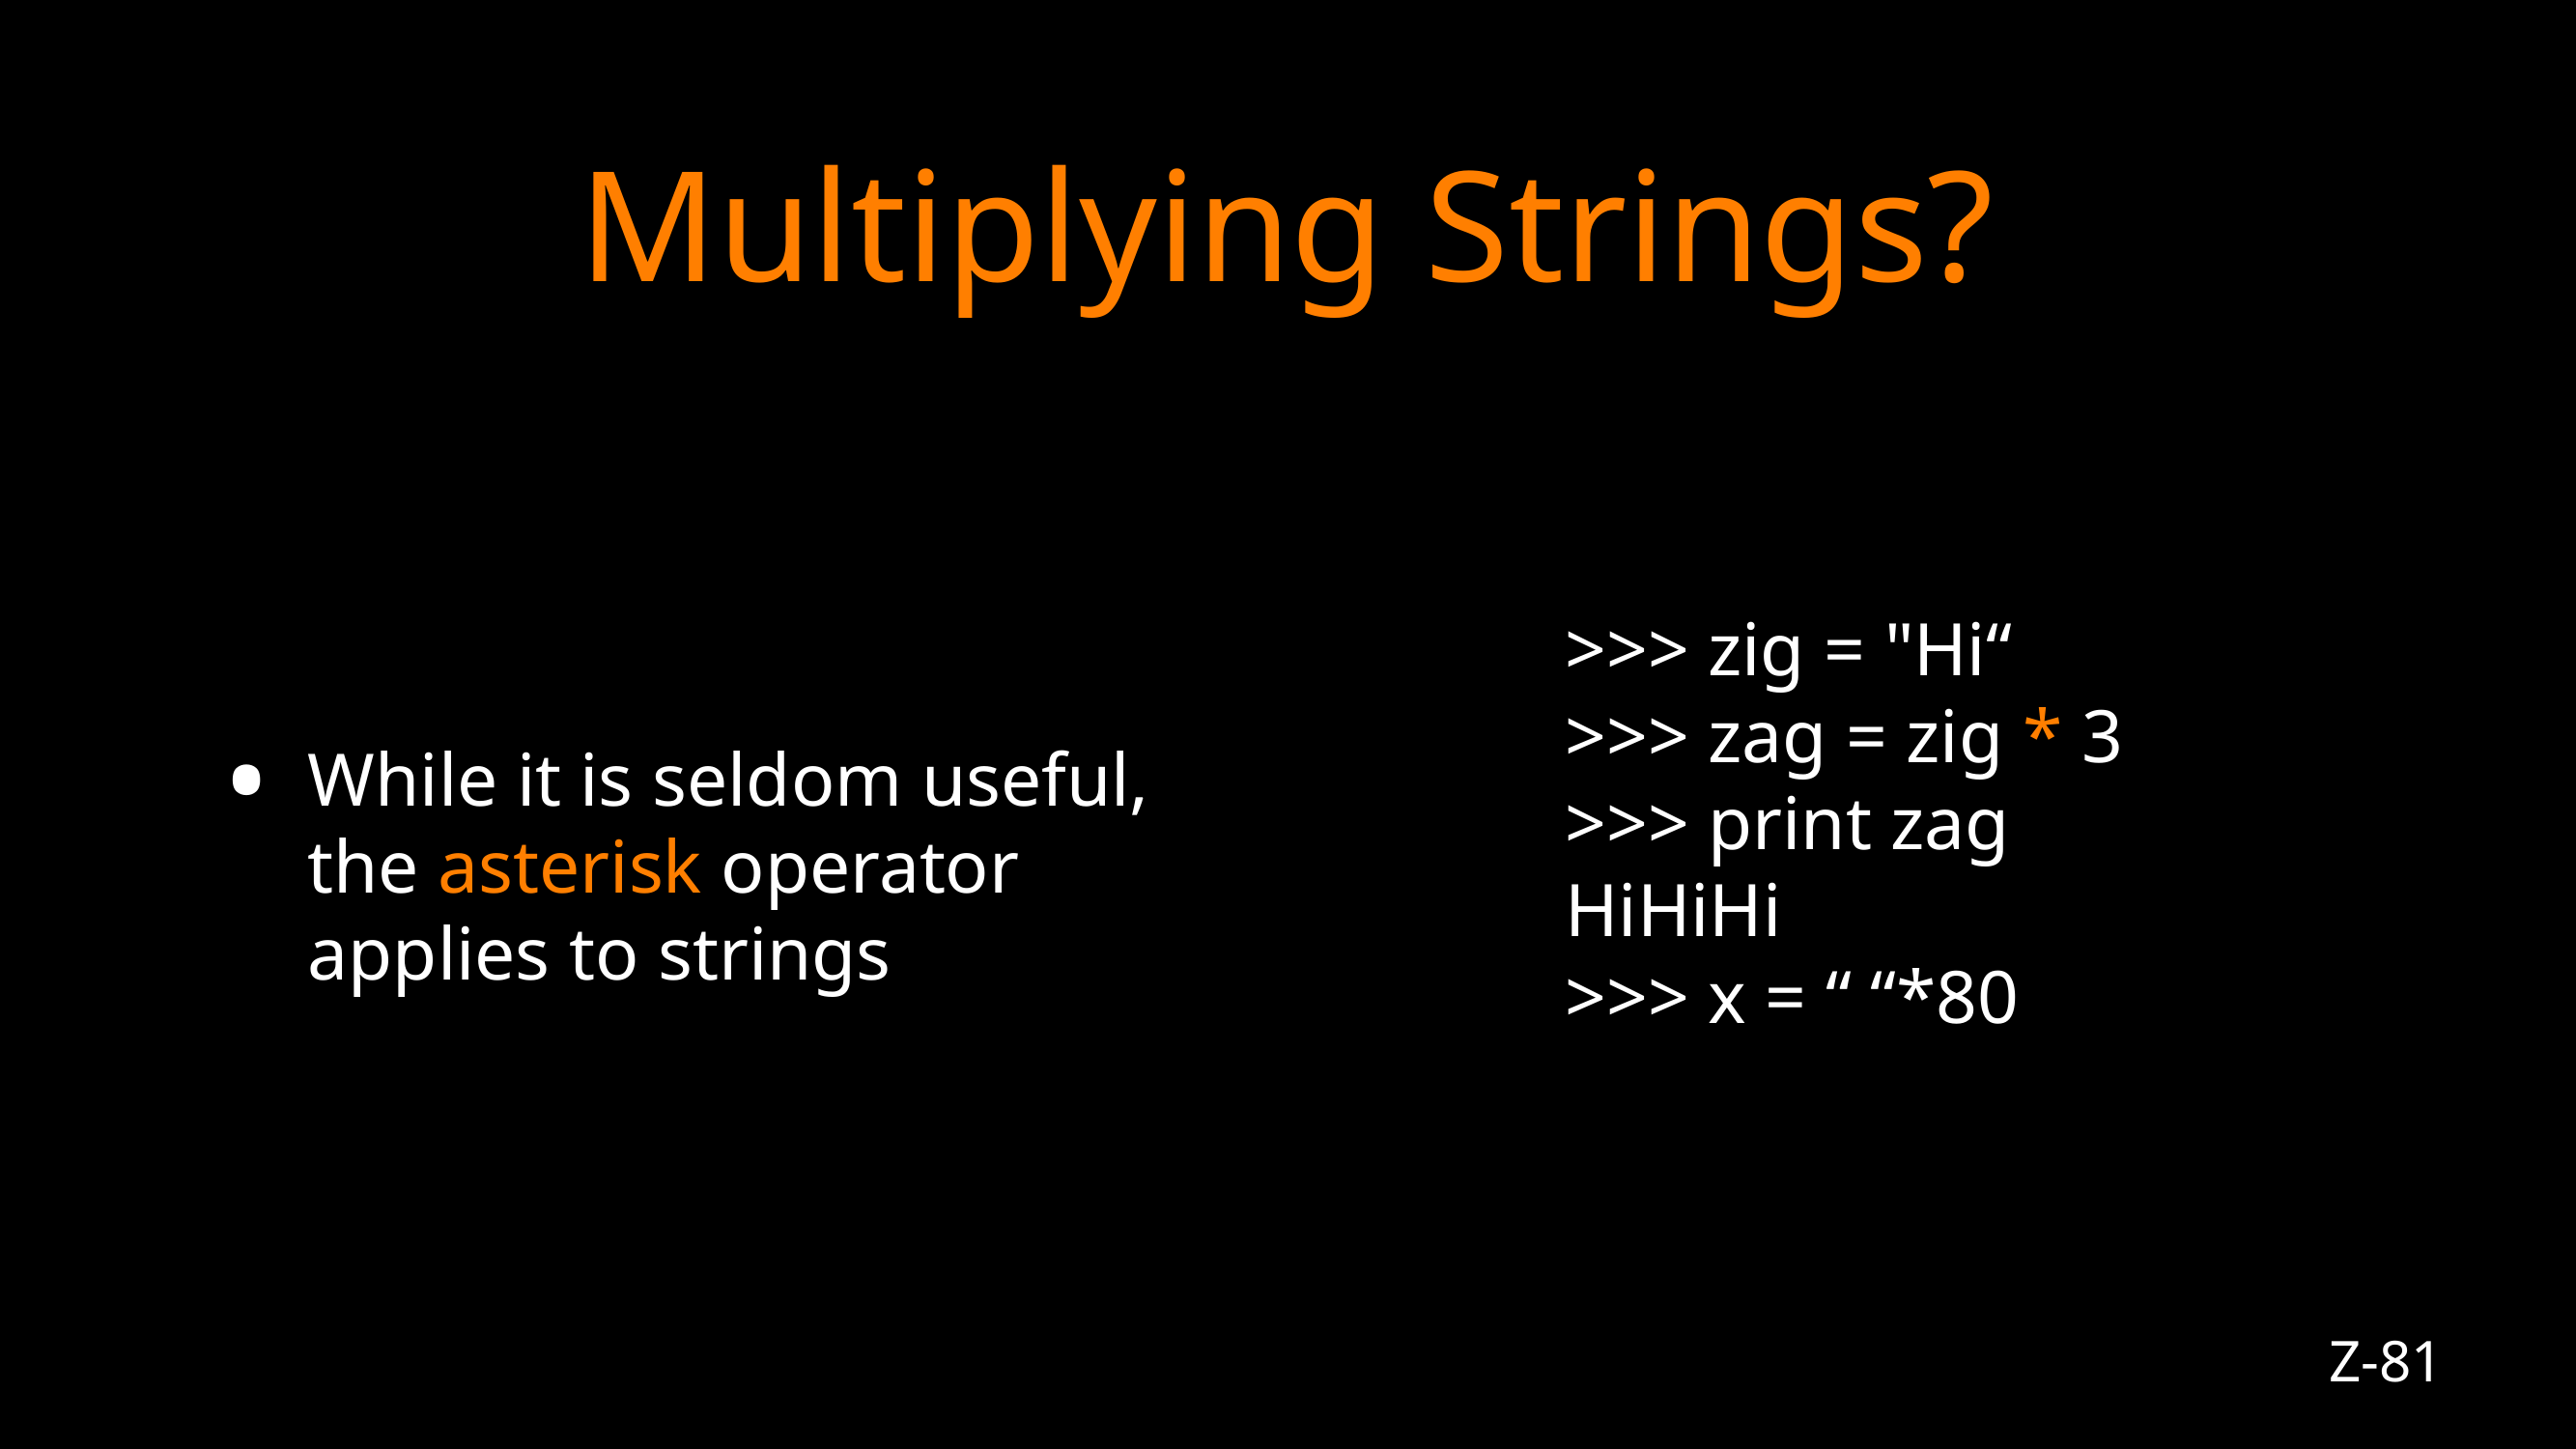

# Multiplying Strings?
While it is seldom useful, the asterisk operator applies to strings
>>> zig = "Hi“
>>> zag = zig * 3
>>> print zag
HiHiHi
>>> x = “ “*80
Z-81